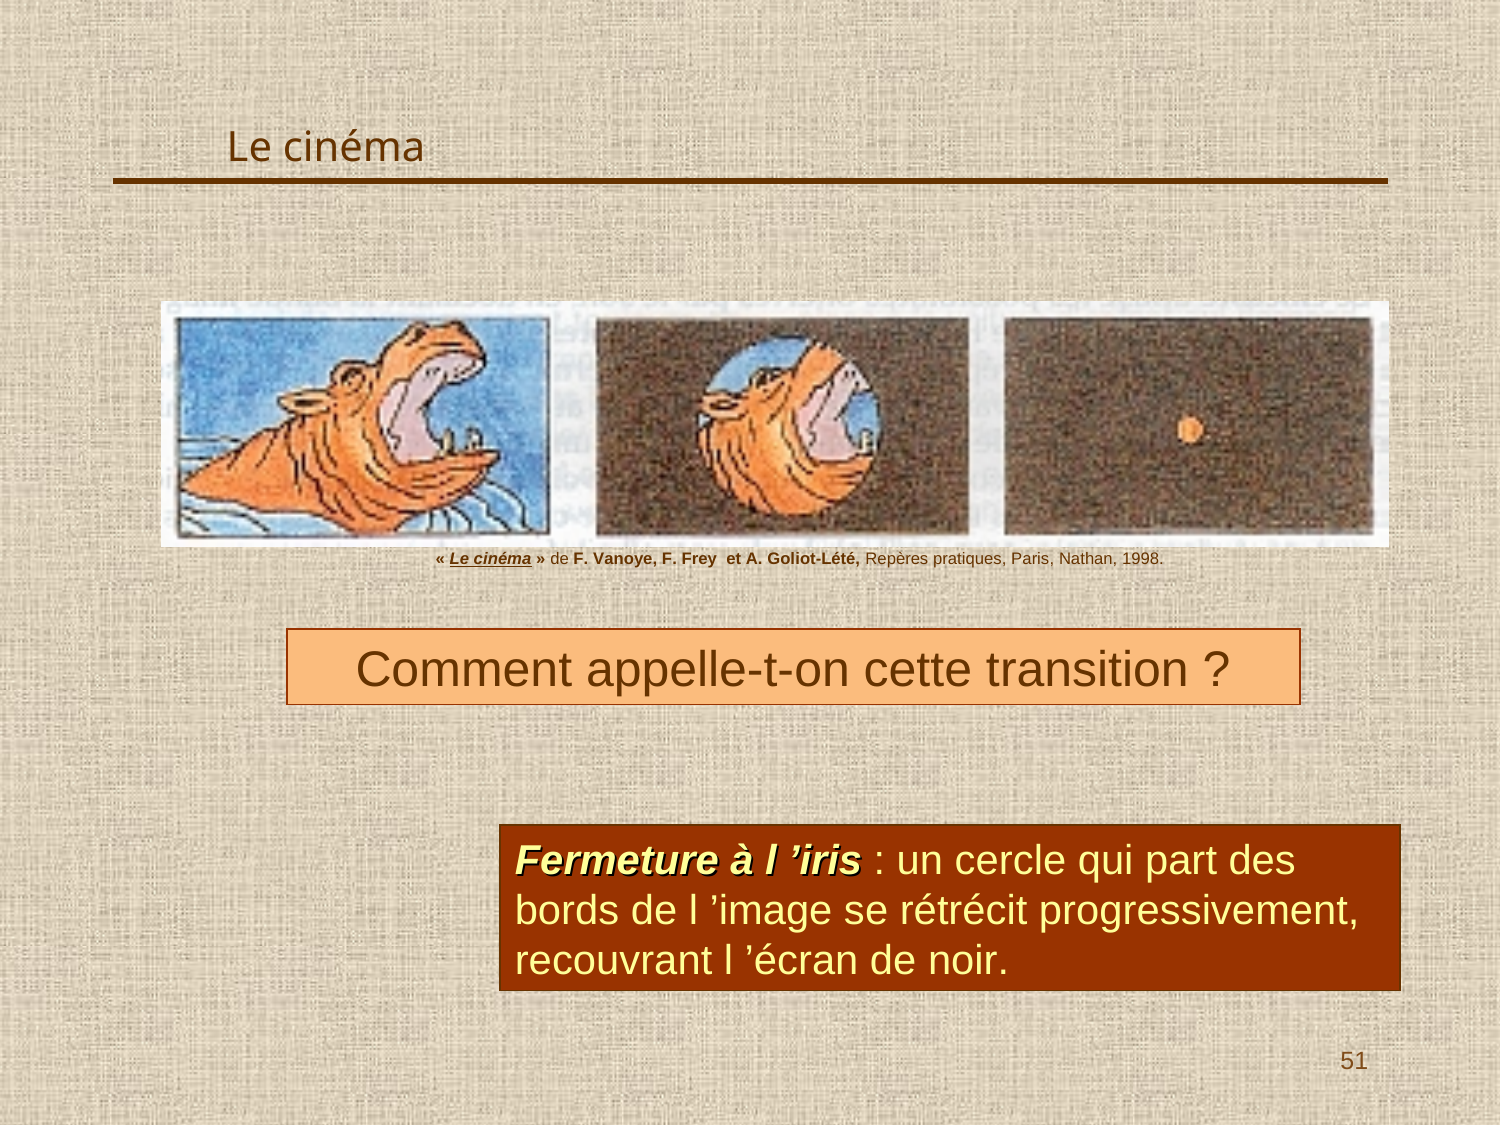

Le cinéma
« Le cinéma » de F. Vanoye, F. Frey et A. Goliot-Lété, Repères pratiques, Paris, Nathan, 1998.
Comment appelle-t-on cette transition ?
Fermeture à l ’iris : un cercle qui part des bords de l ’image se rétrécit progressivement, recouvrant l ’écran de noir.
51